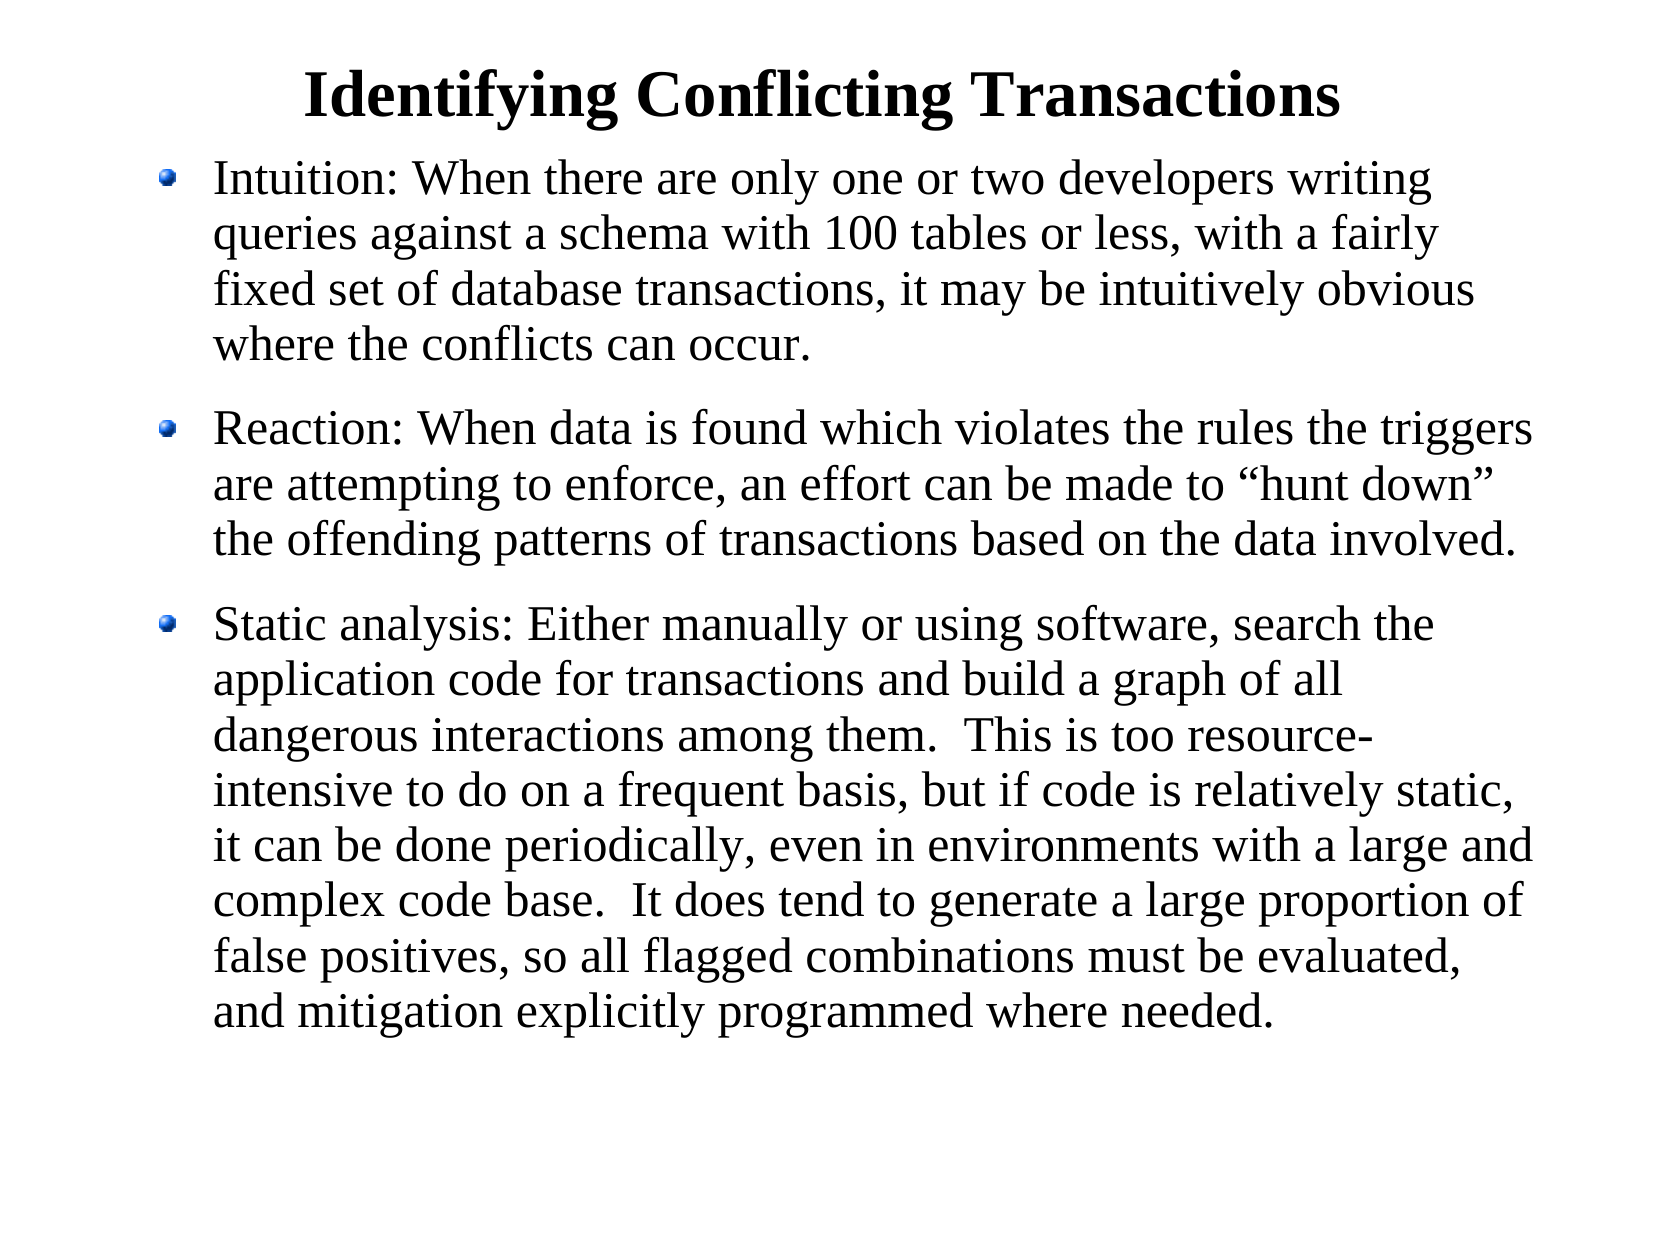

# Identifying Conflicting Transactions
Intuition: When there are only one or two developers writing queries against a schema with 100 tables or less, with a fairly fixed set of database transactions, it may be intuitively obvious where the conflicts can occur.
Reaction: When data is found which violates the rules the triggers are attempting to enforce, an effort can be made to “hunt down” the offending patterns of transactions based on the data involved.
Static analysis: Either manually or using software, search the application code for transactions and build a graph of all dangerous interactions among them. This is too resource-intensive to do on a frequent basis, but if code is relatively static, it can be done periodically, even in environments with a large and complex code base. It does tend to generate a large proportion of false positives, so all flagged combinations must be evaluated, and mitigation explicitly programmed where needed.